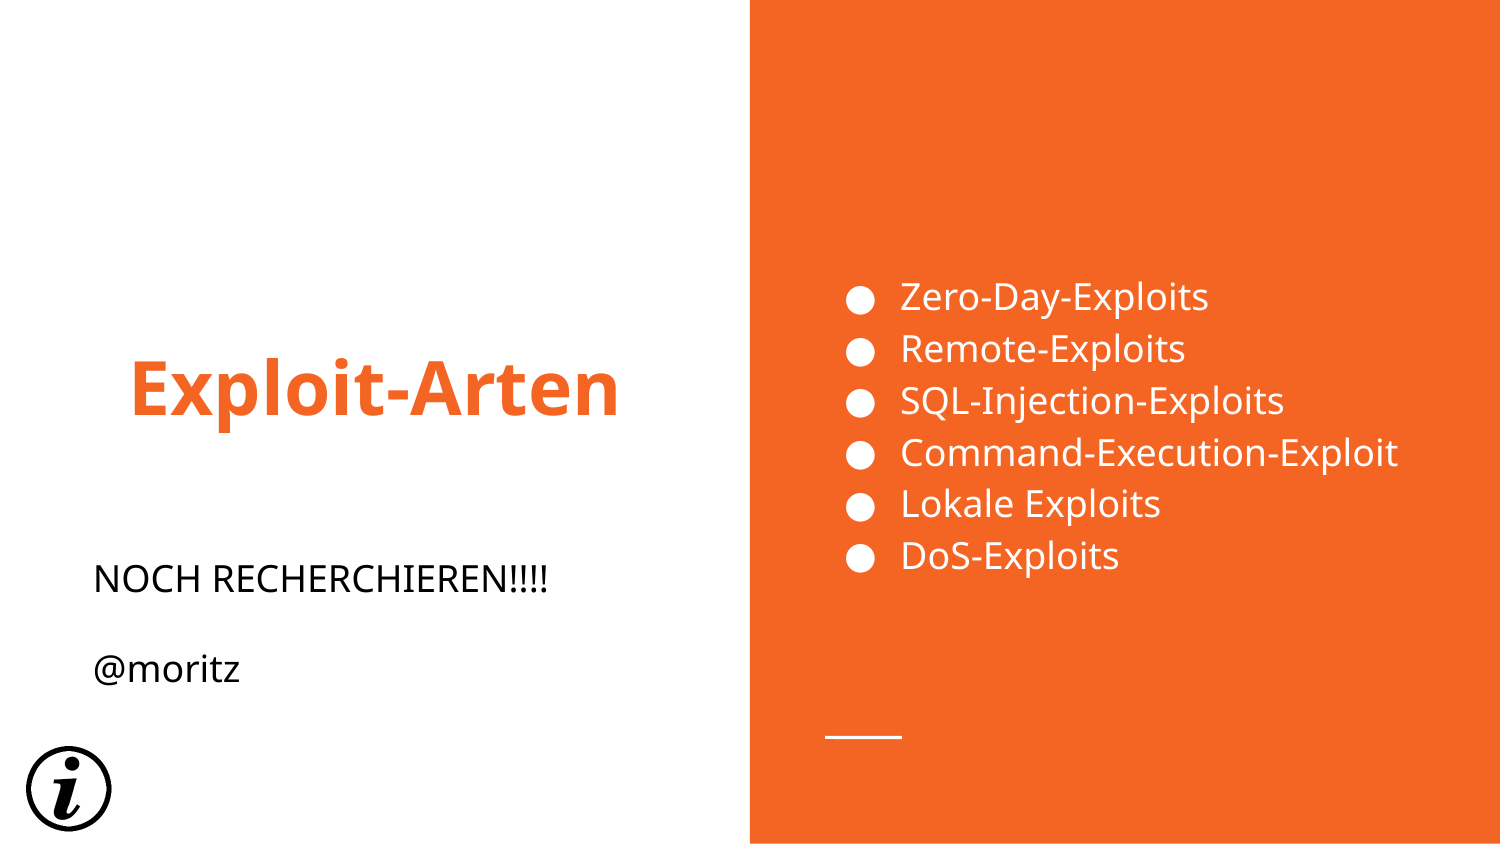

Zero-Day-Exploits
Remote-Exploits
SQL-Injection-Exploits
Command-Execution-Exploit
Lokale Exploits
DoS-Exploits
# Exploit-Arten
NOCH RECHERCHIEREN!!!!
@moritz